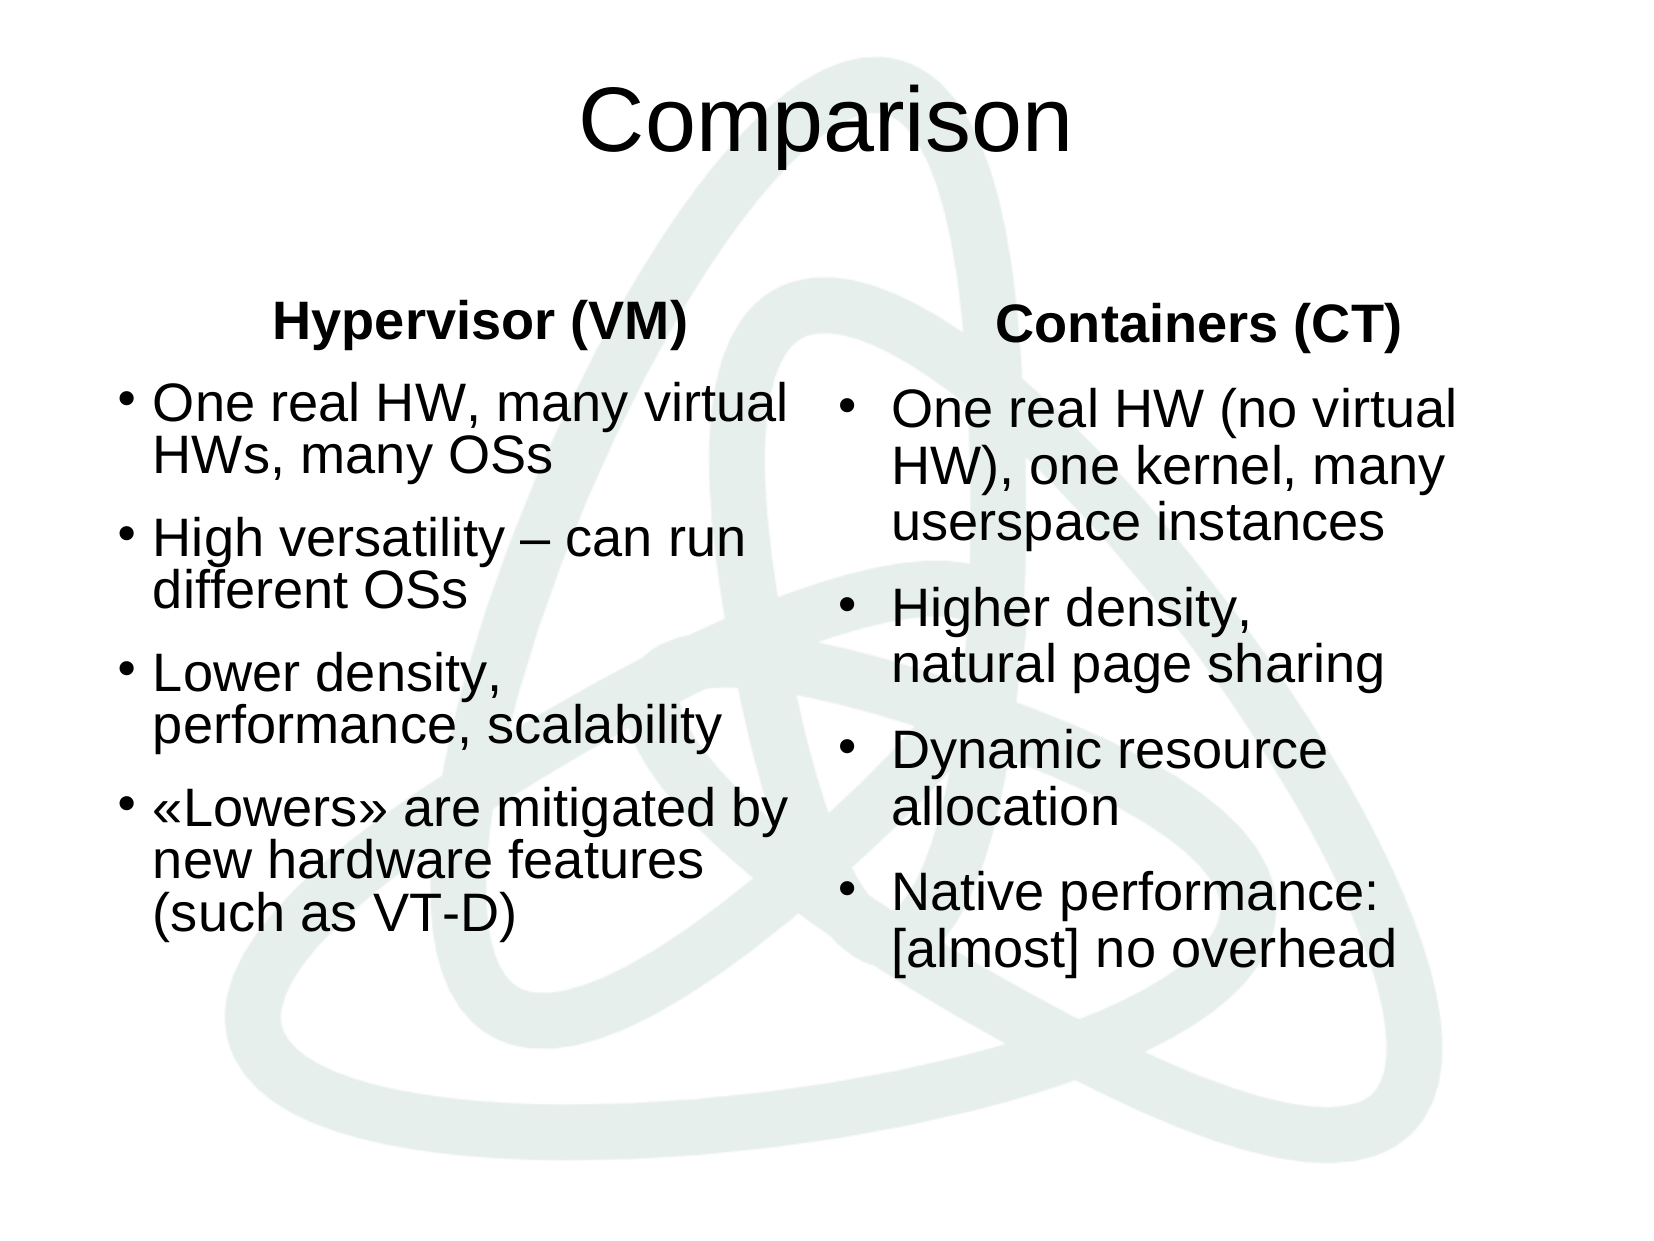

# Comparison
Hypervisor (VM)
One real HW, many virtual HWs, many OSs
High versatility – can run
different OSs
Lower density,
performance, scalability
«Lowers» are mitigated by new hardware features
(such as VT-D)
Containers (CT)
One real HW (no virtual HW), one kernel, many userspace instances
Higher density,
natural page sharing
Dynamic resource allocation
Native performance:
[almost] no overhead